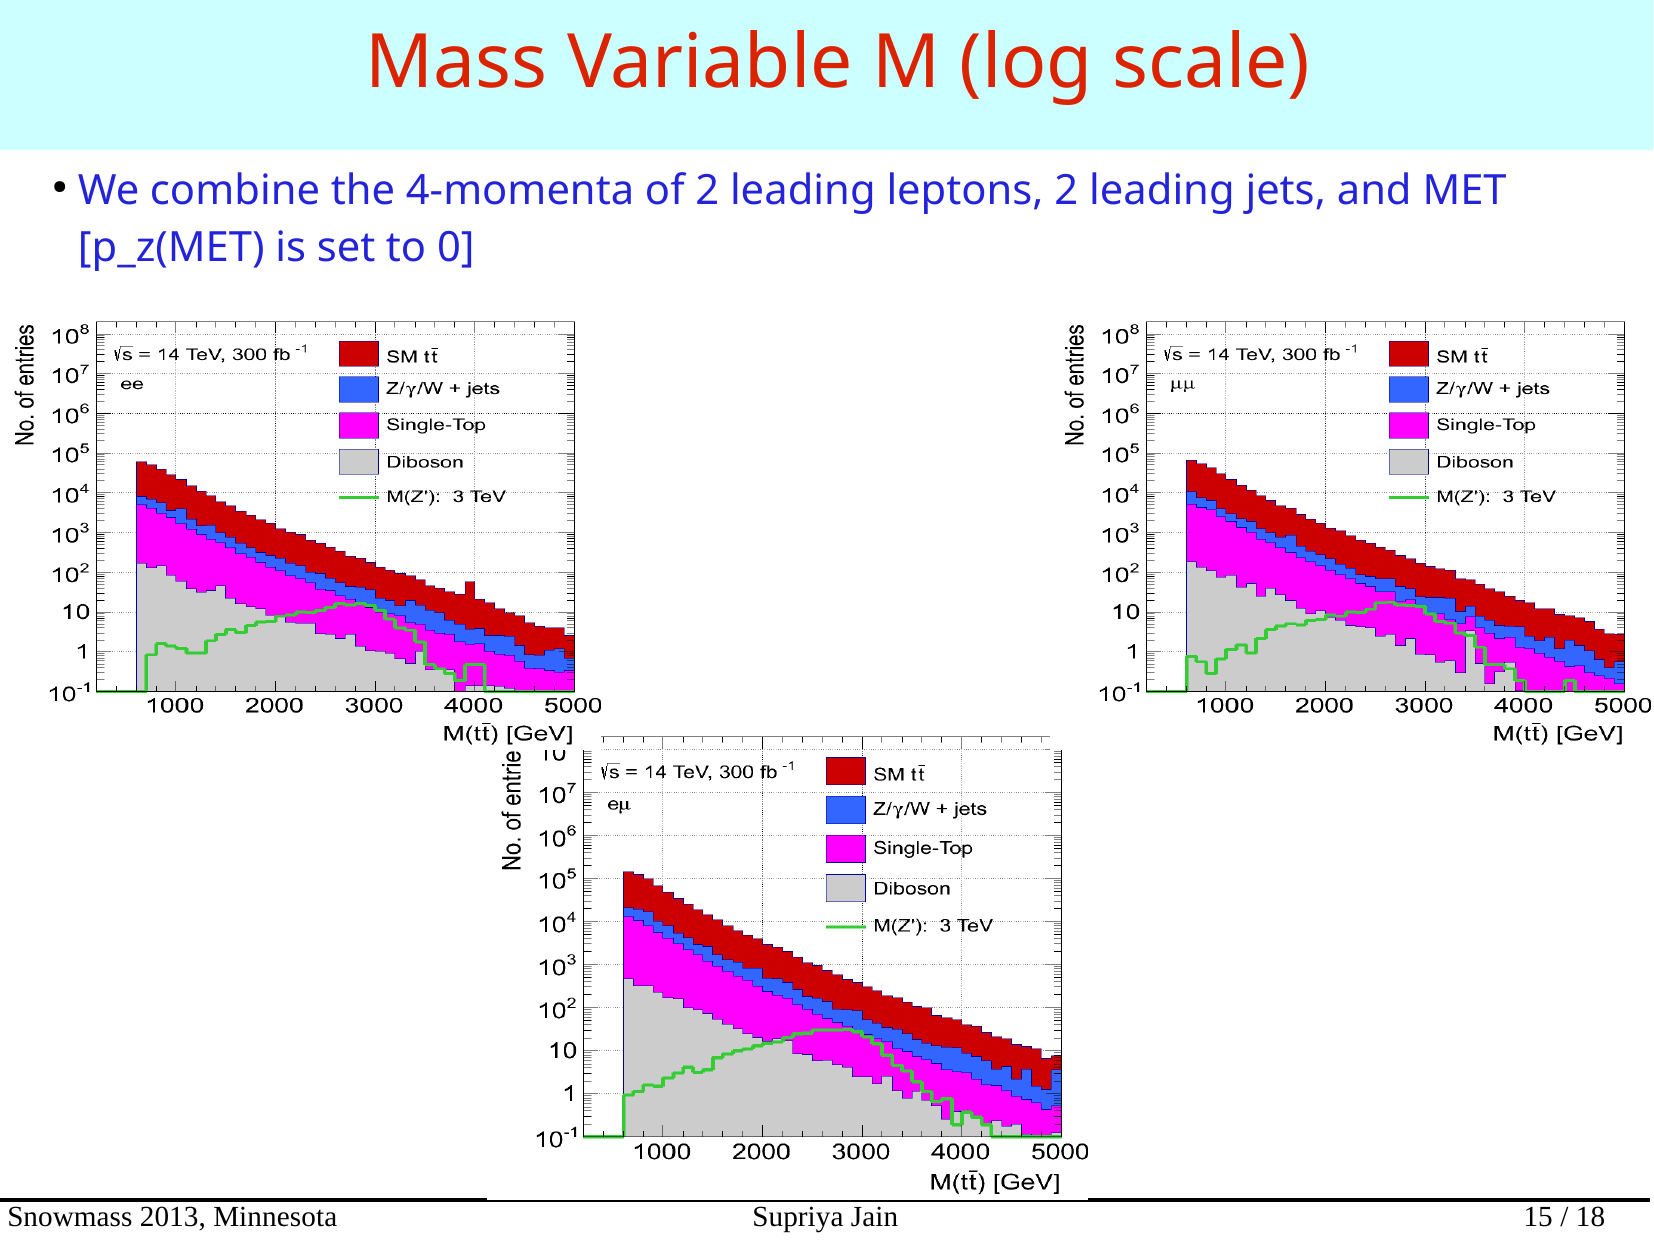

Mass Variable M (log scale)
 We combine the 4-momenta of 2 leading leptons, 2 leading jets, and MET
 [p_z(MET) is set to 0]
15